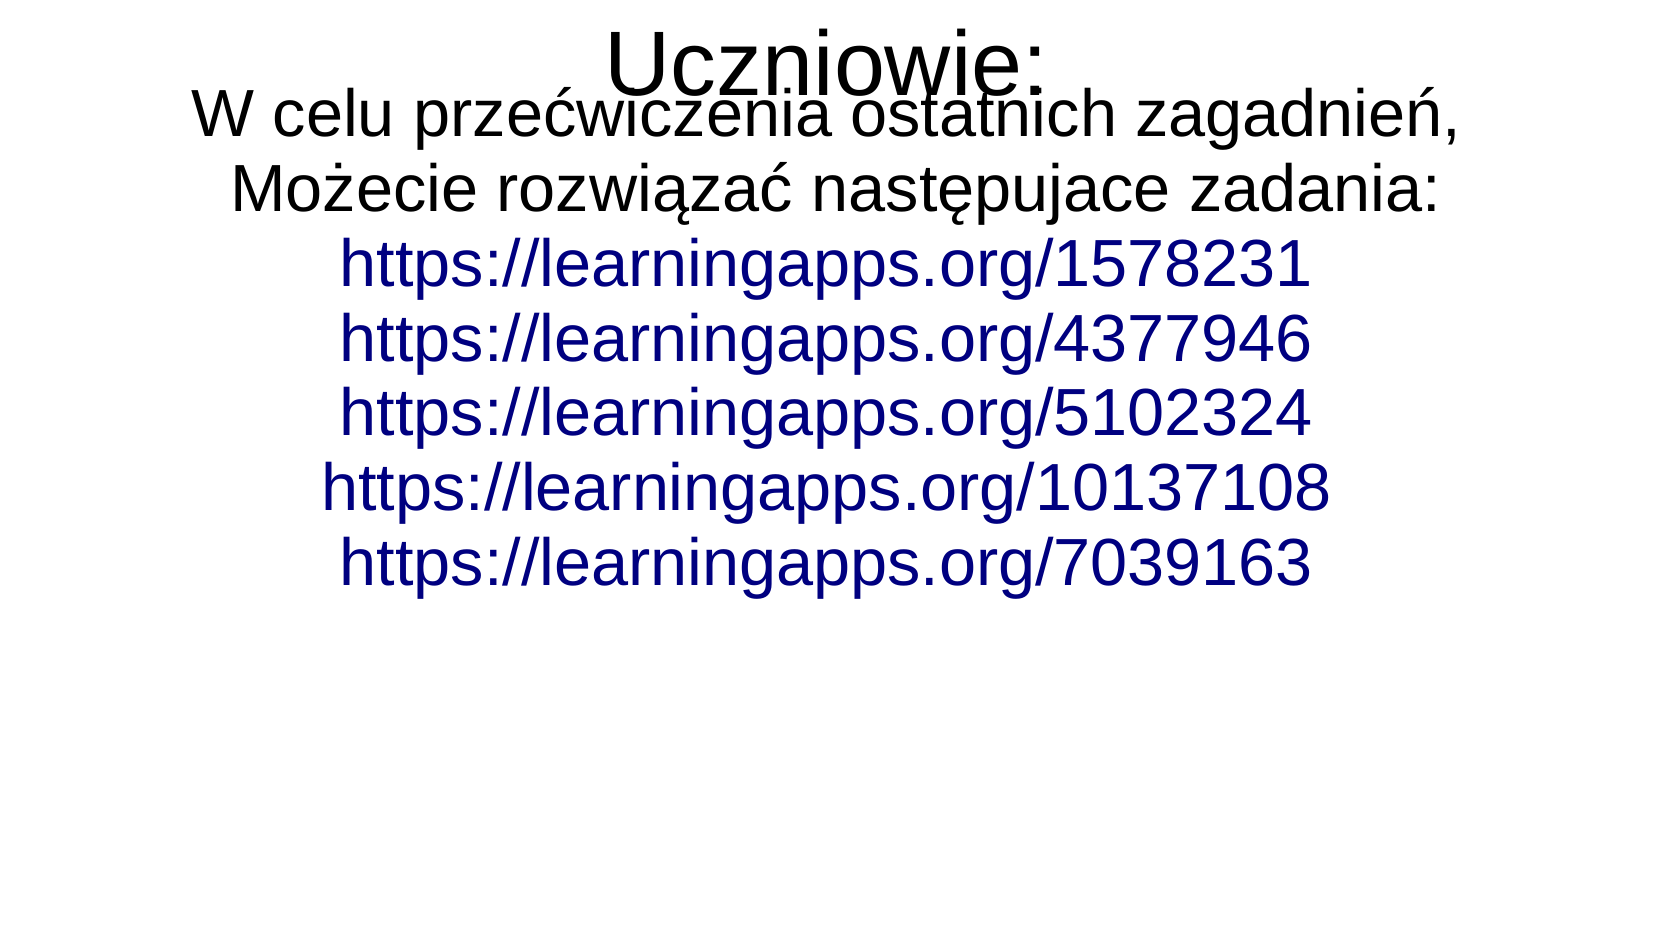

# Uczniowie:
W celu przećwiczenia ostatnich zagadnień,
 Możecie rozwiązać następujace zadania:
https://learningapps.org/1578231
https://learningapps.org/4377946
https://learningapps.org/5102324
https://learningapps.org/10137108
https://learningapps.org/7039163